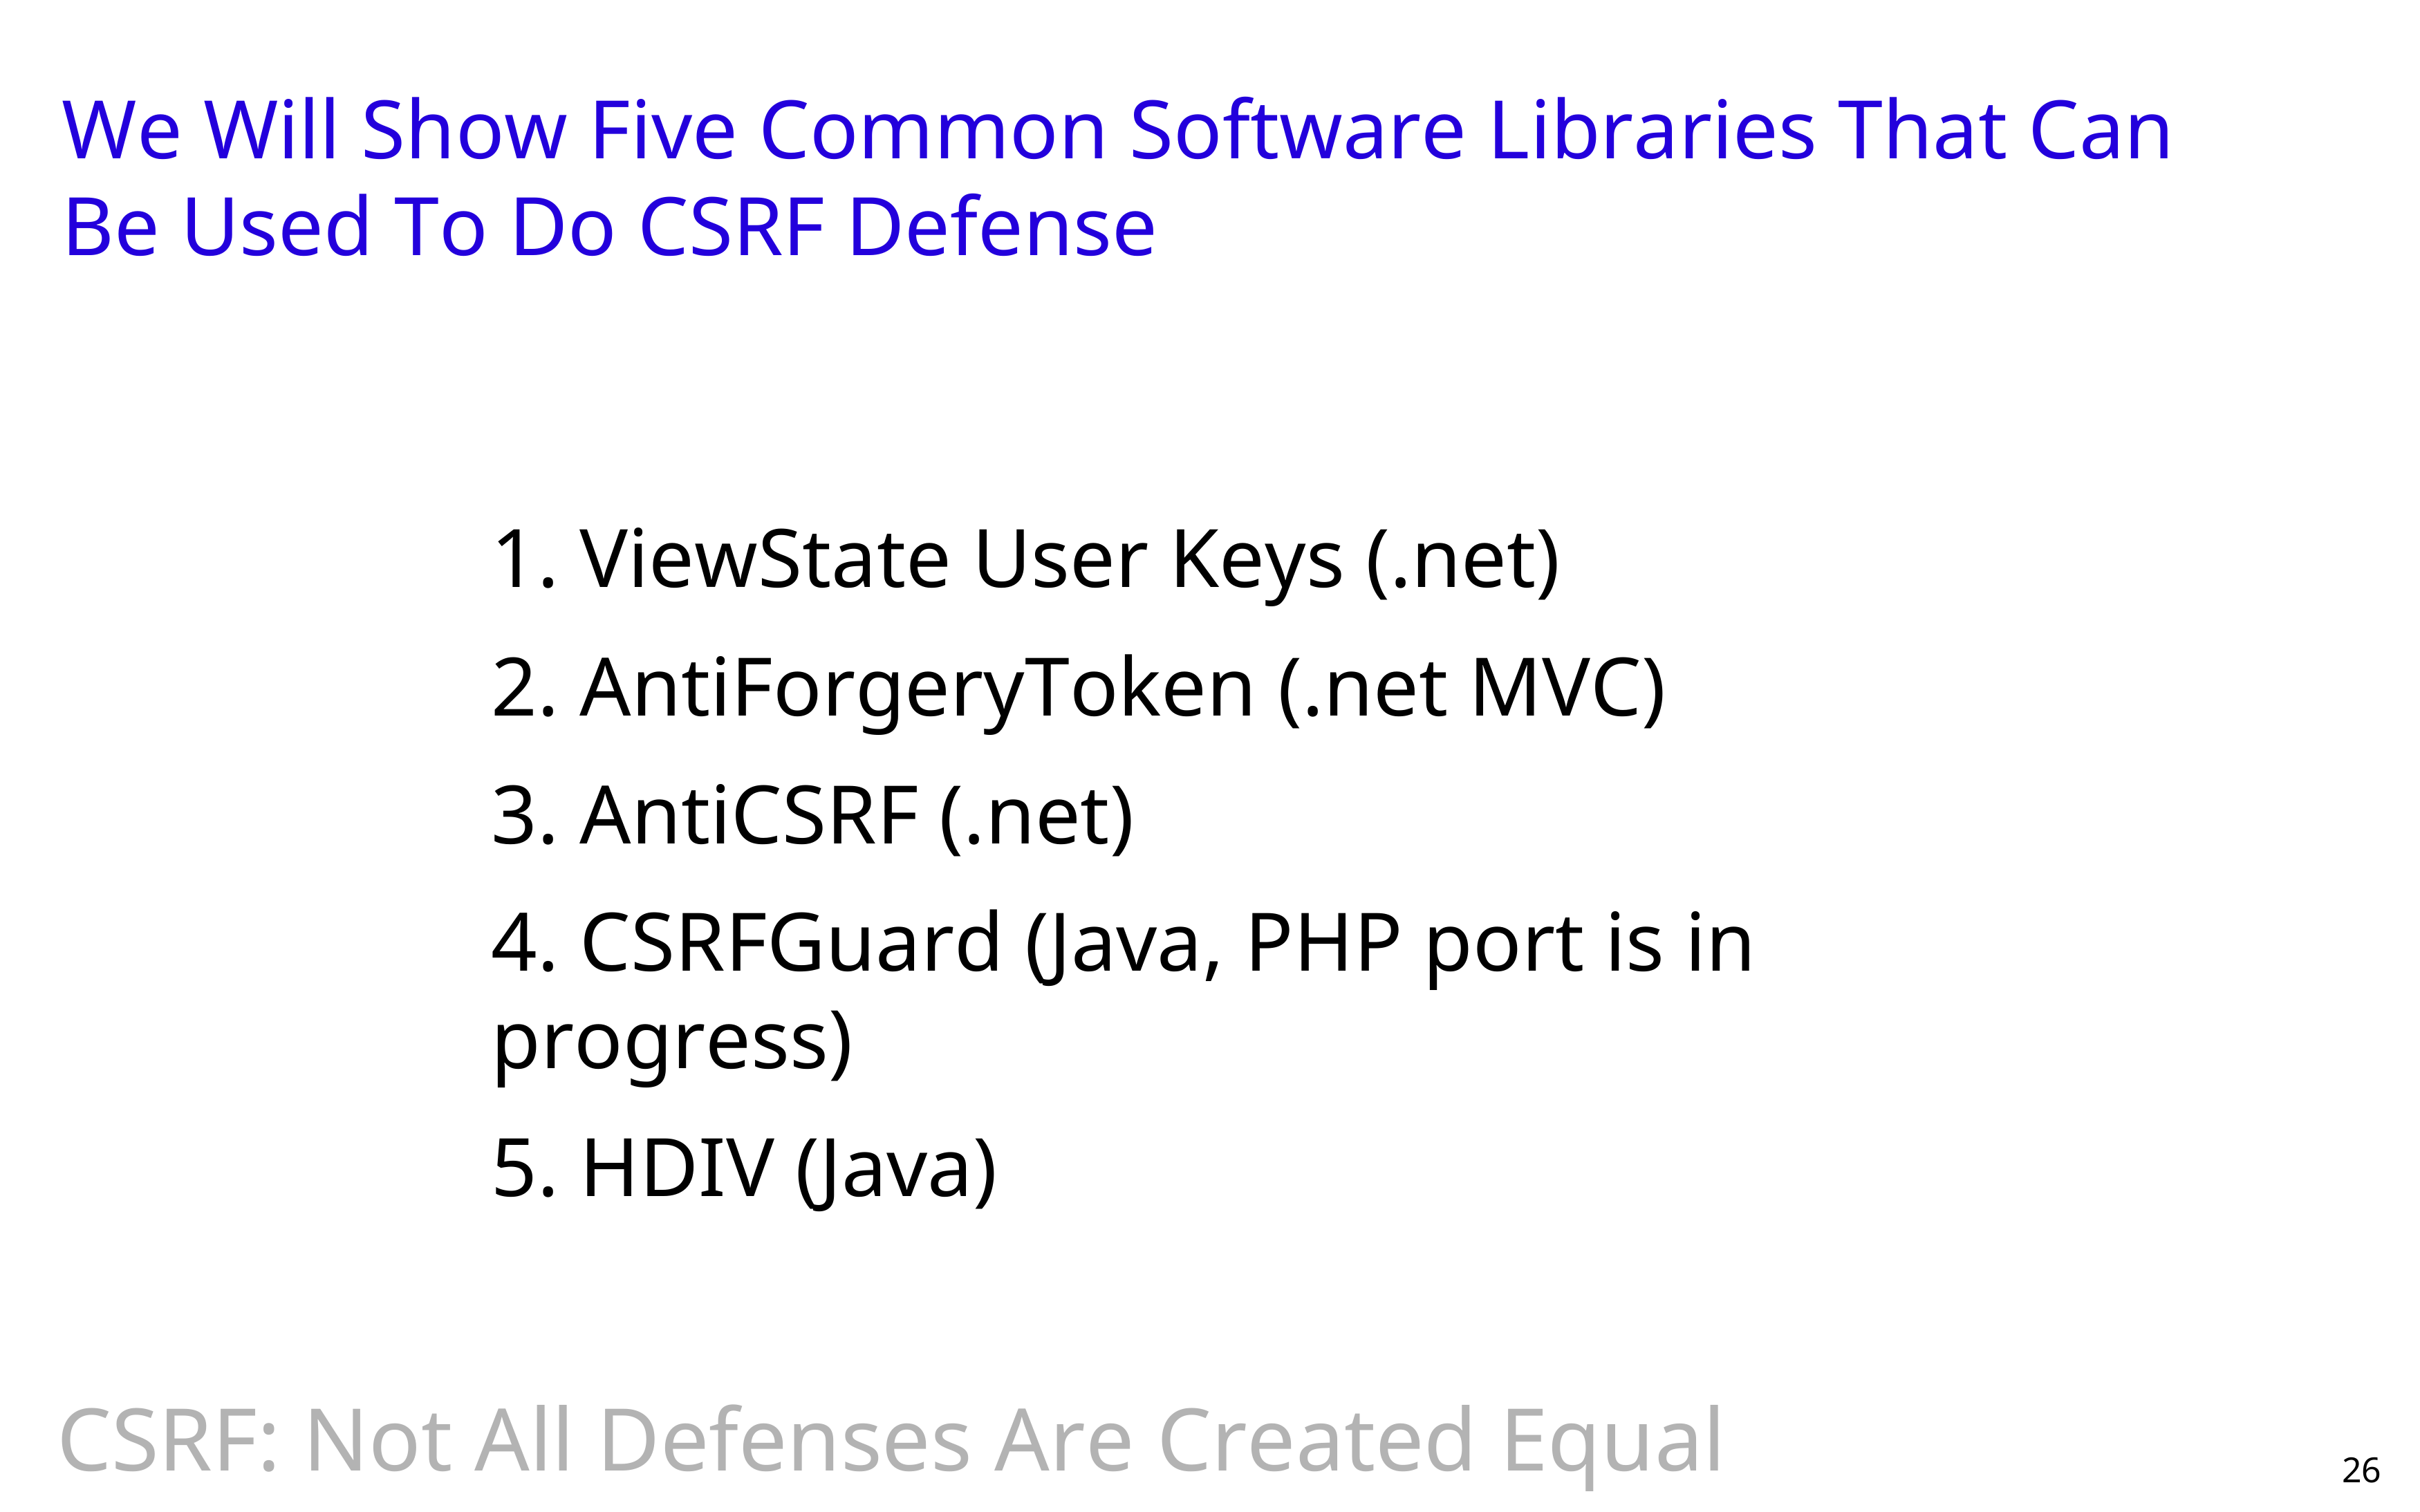

We Will Show Five Common Software Libraries That Can Be Used To Do CSRF Defense
 ViewState User Keys (.net)
 AntiForgeryToken (.net MVC)
 AntiCSRF (.net)
 CSRFGuard (Java, PHP port is in progress)
 HDIV (Java)